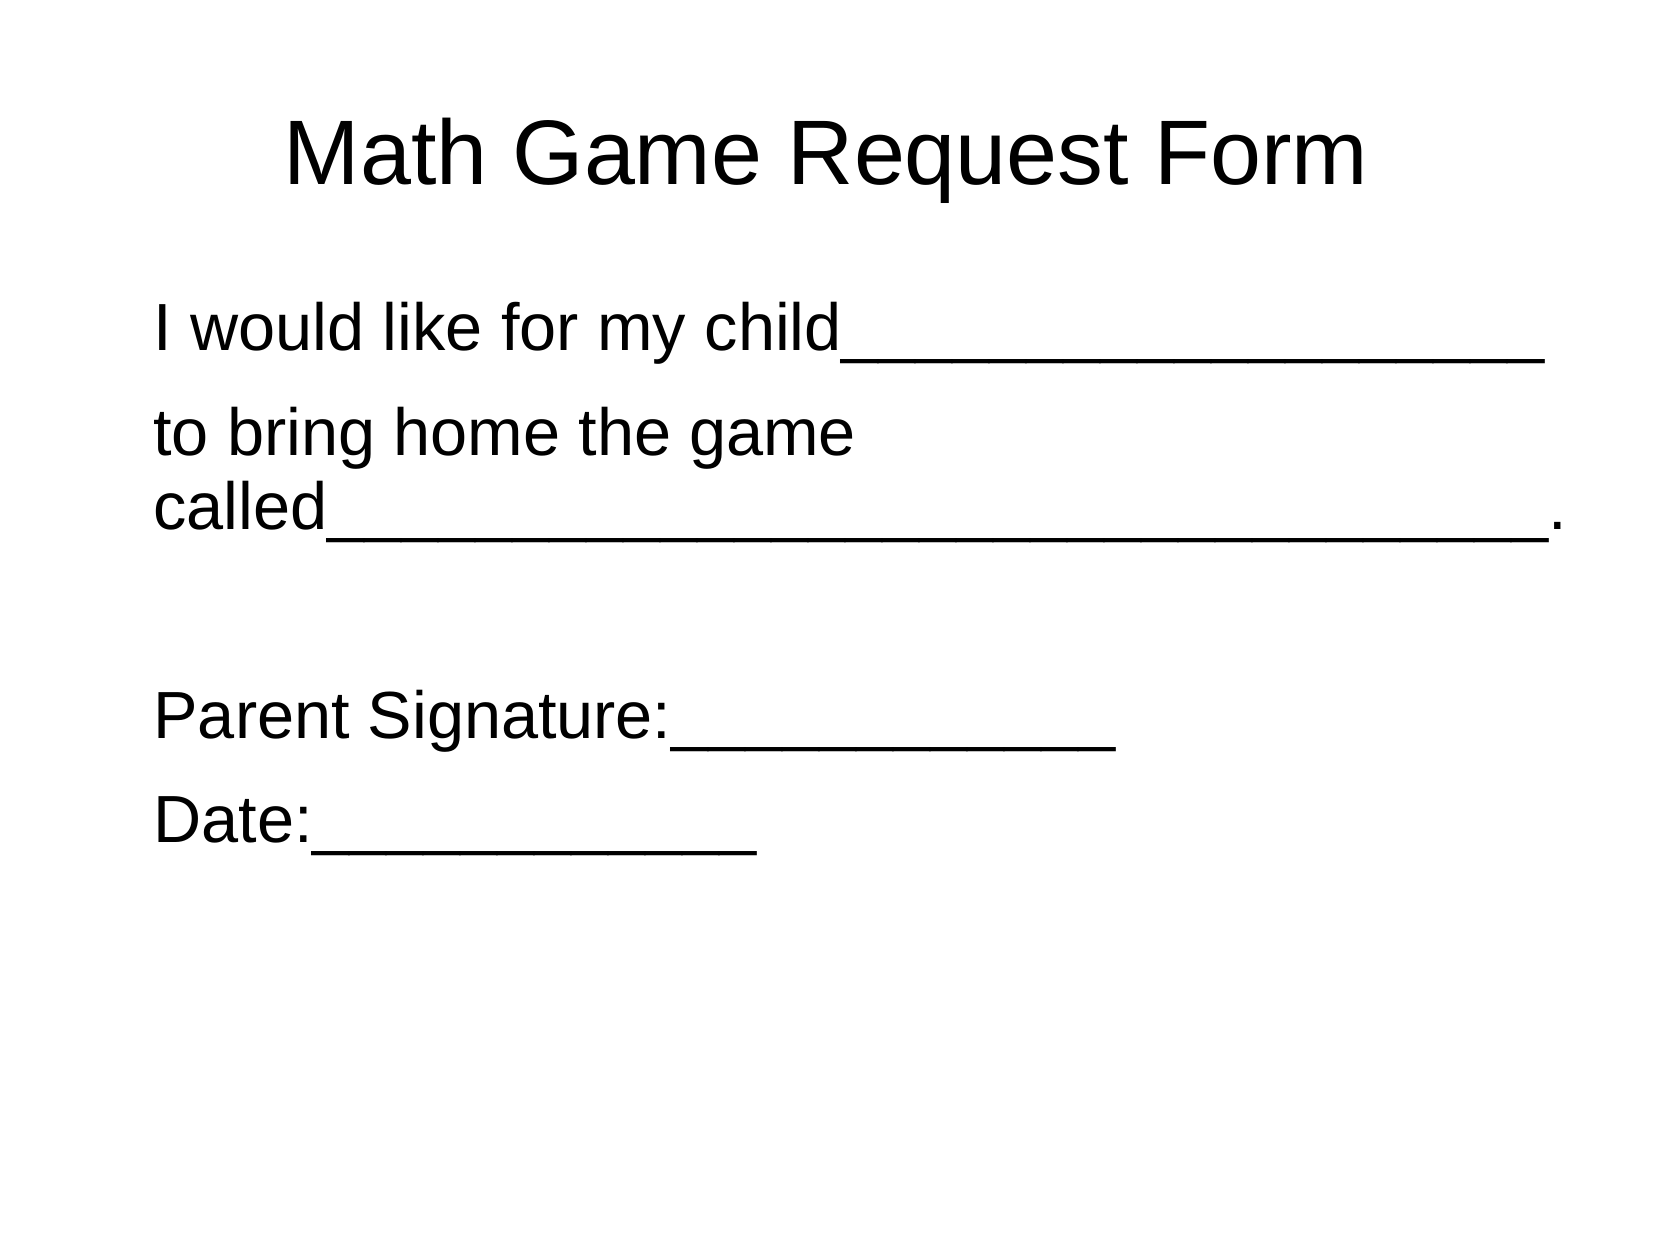

# Math Game Request Form
I would like for my child___________________
to bring home the game called_________________________________.
Parent Signature:____________
Date:____________